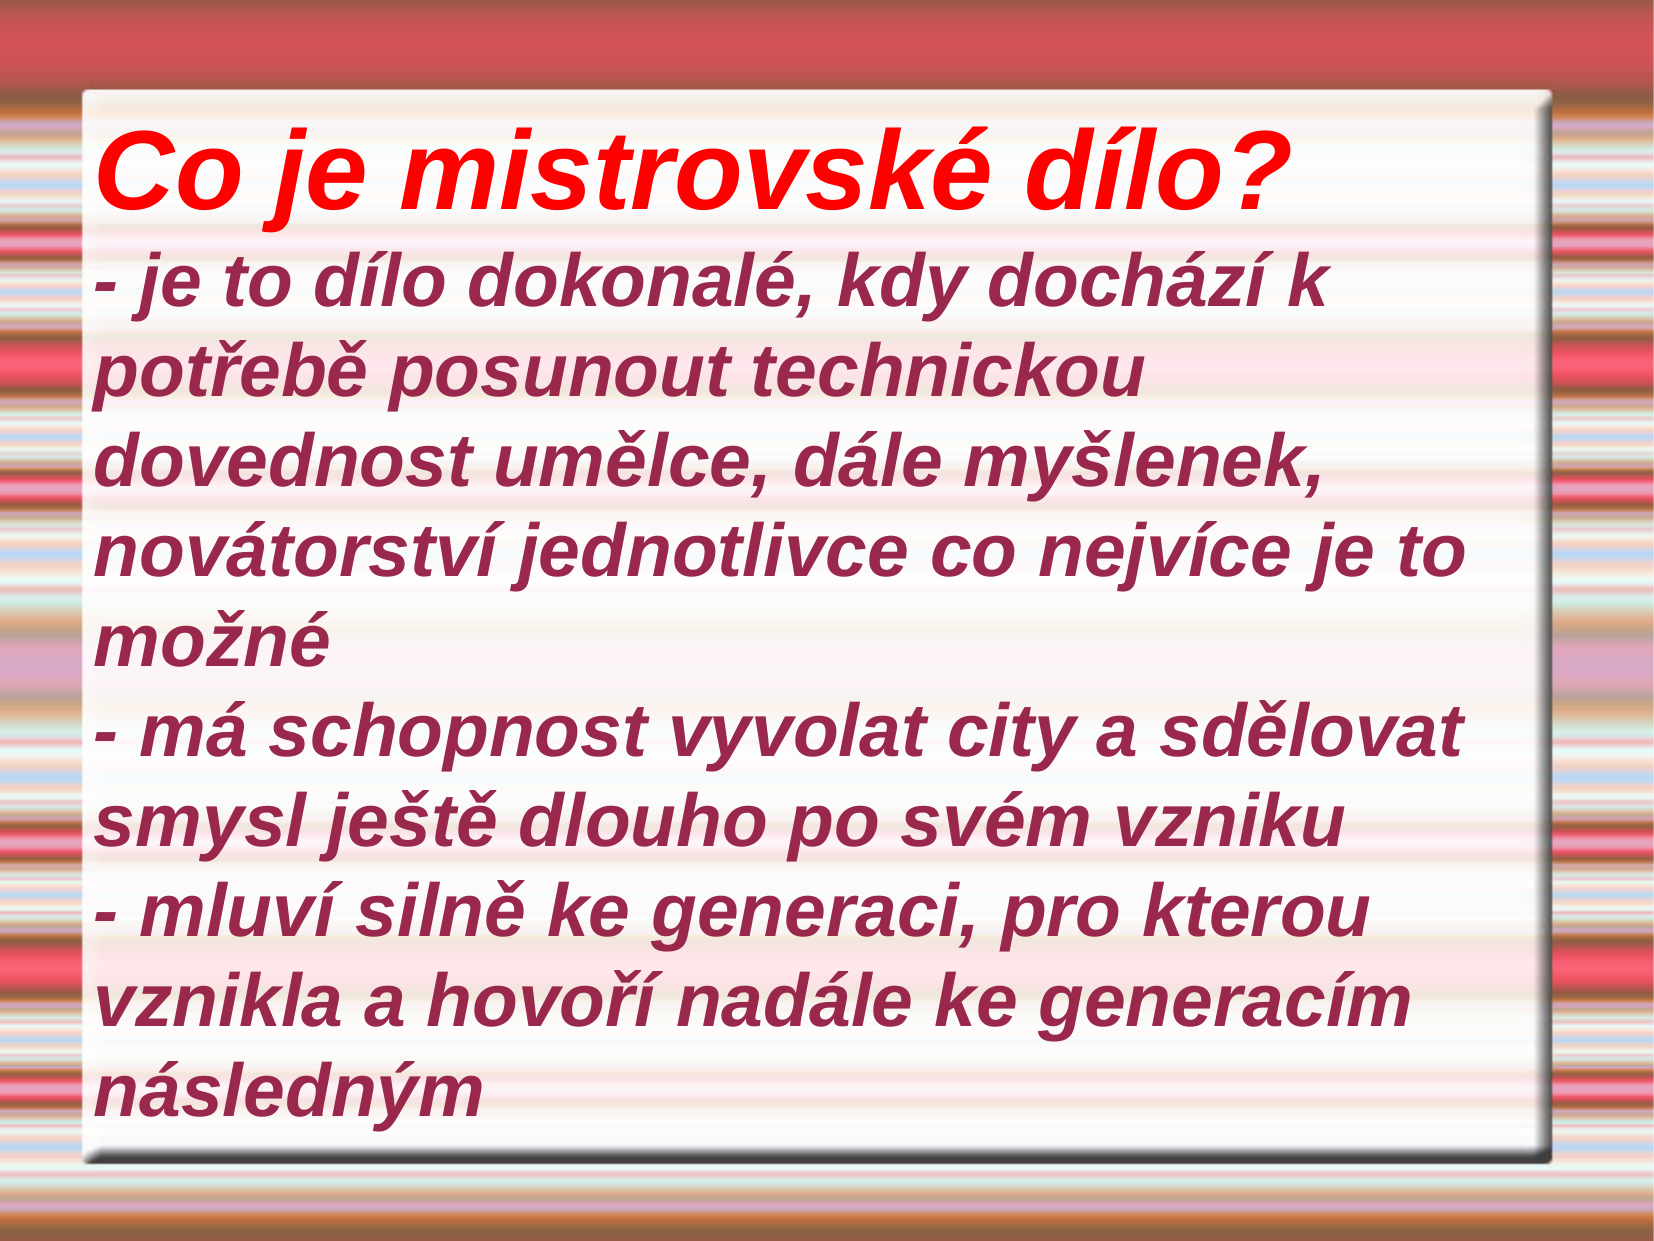

# Co je mistrovské dílo? - je to dílo dokonalé, kdy dochází k potřebě posunout technickou dovednost umělce, dále myšlenek, novátorství jednotlivce co nejvíce je to možné - má schopnost vyvolat city a sdělovat smysl ještě dlouho po svém vzniku - mluví silně ke generaci, pro kterou vznikla a hovoří nadále ke generacím následným